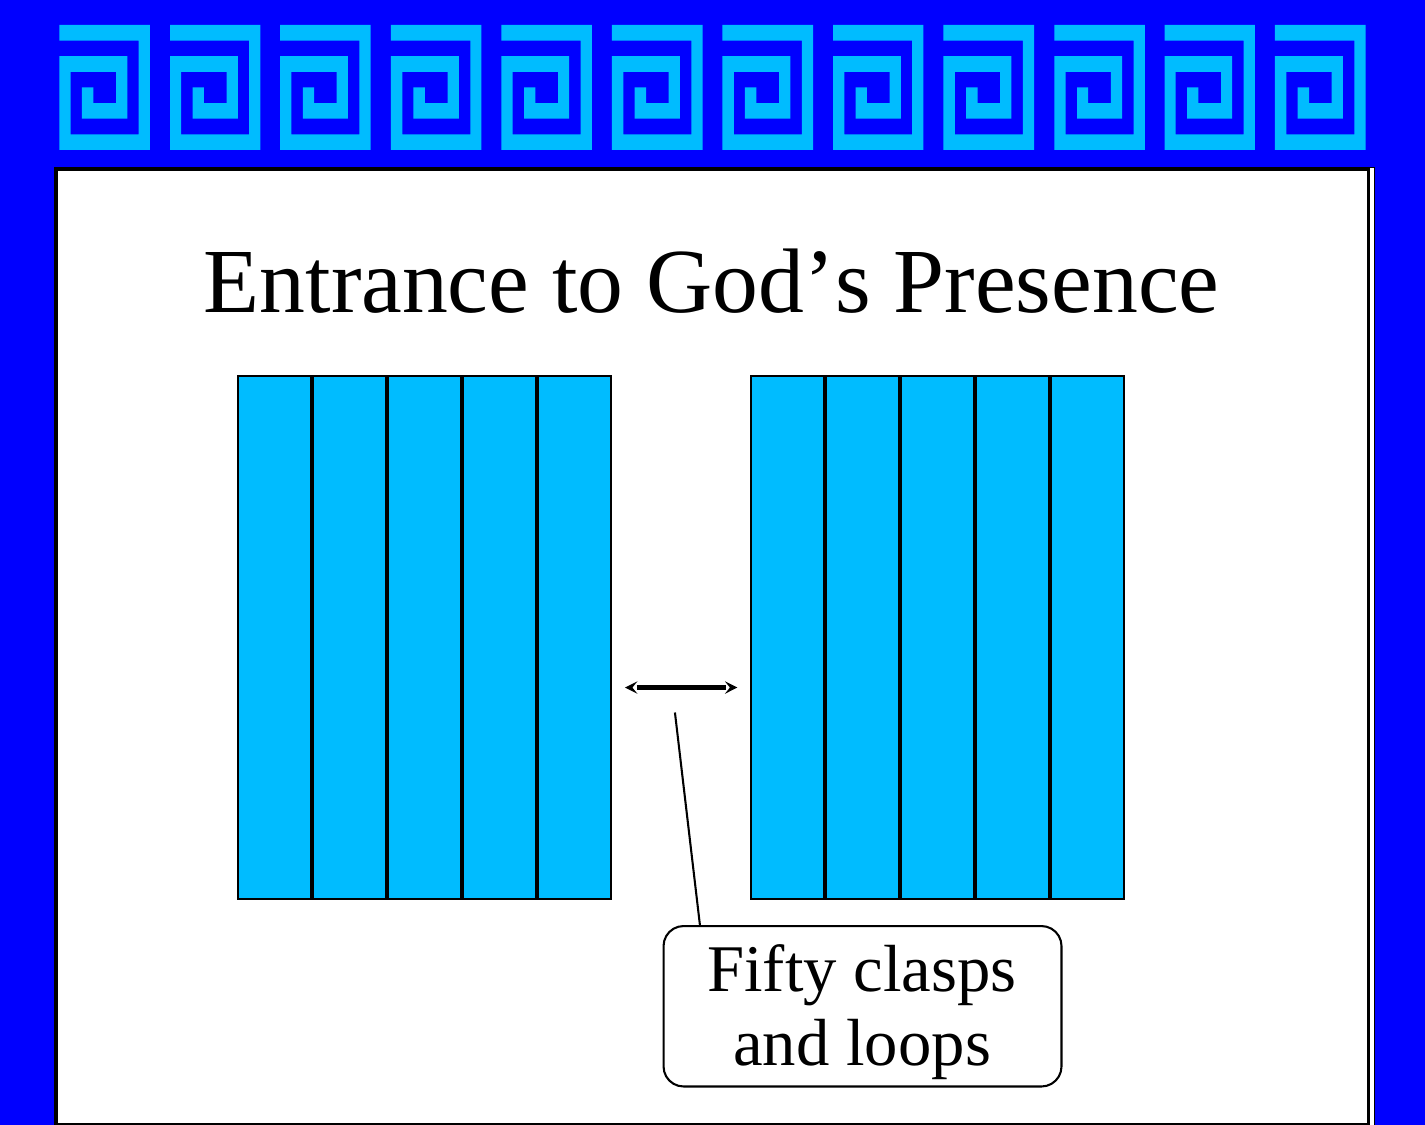

# Entrance to God’s Presence
Fifty clasps
and loops